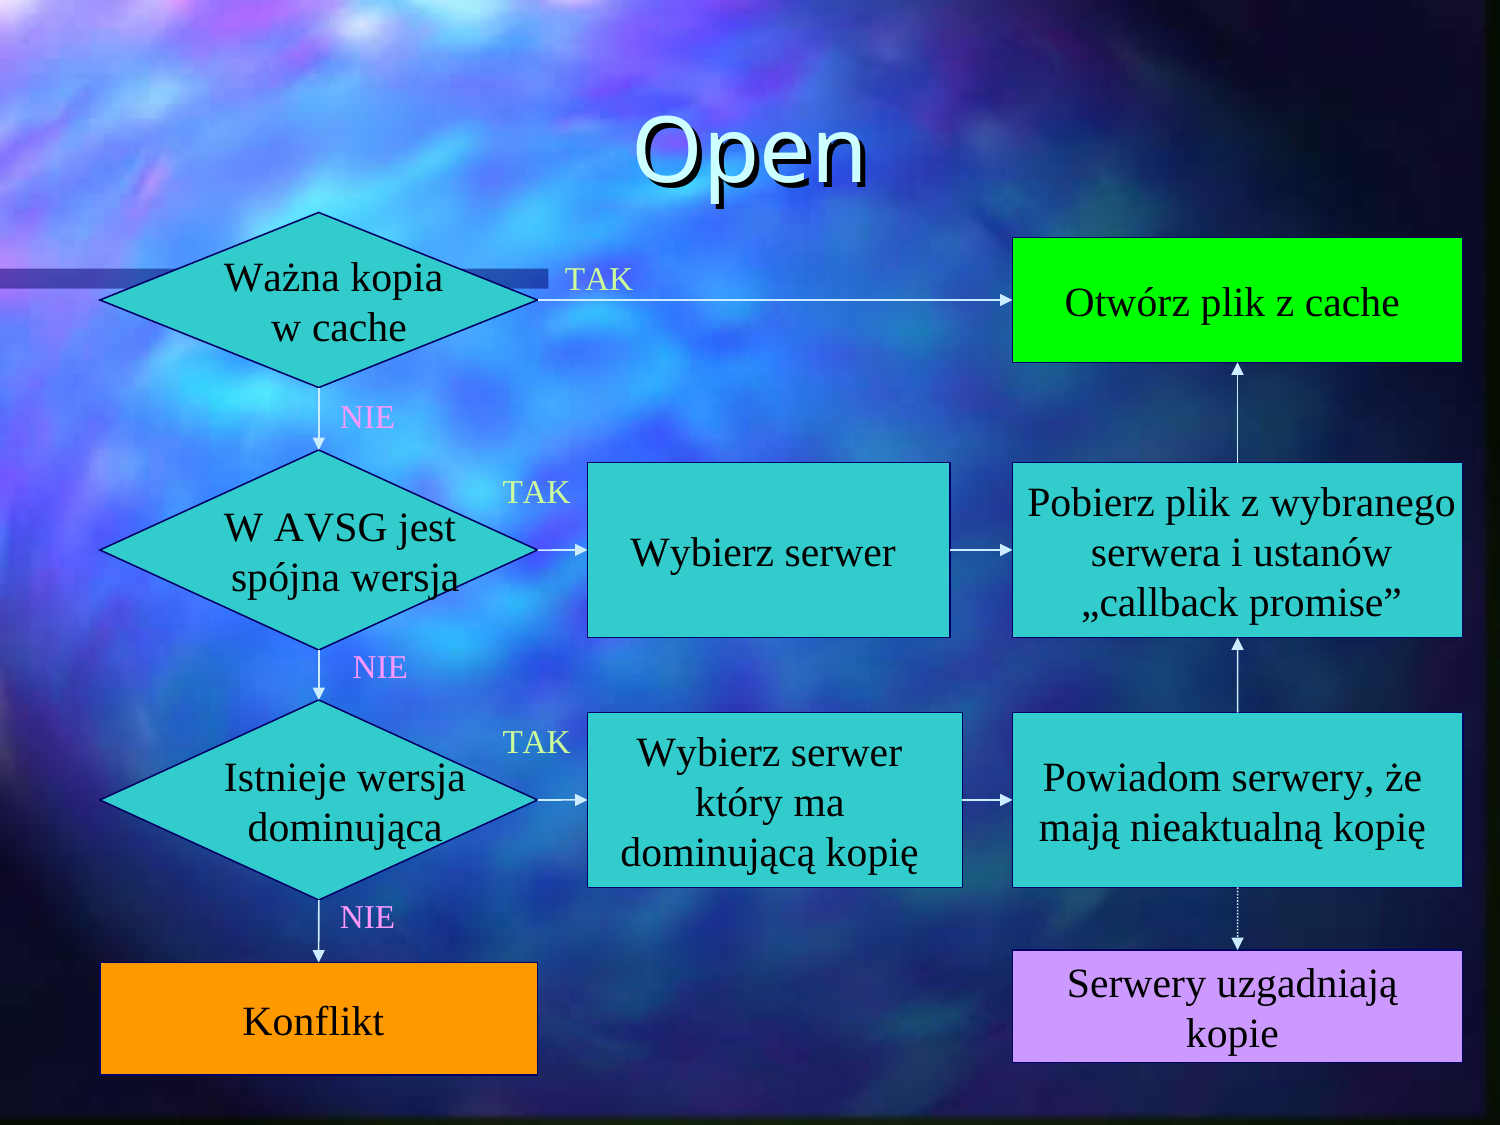

# Open
Ważna kopia
w cache
Otwórz plik z cache
TAK
NIE
W AVSG jest
spójna wersja
TAK
Wybierz serwer
Pobierz plik z wybranego
serwera i ustanów
„callback promise”
NIE
Istnieje wersja
dominująca
TAK
Wybierz serwer
który ma
dominującą kopię
Powiadom serwery, że
mają nieaktualną kopię
NIE
Serwery uzgadniają
kopie
Konflikt